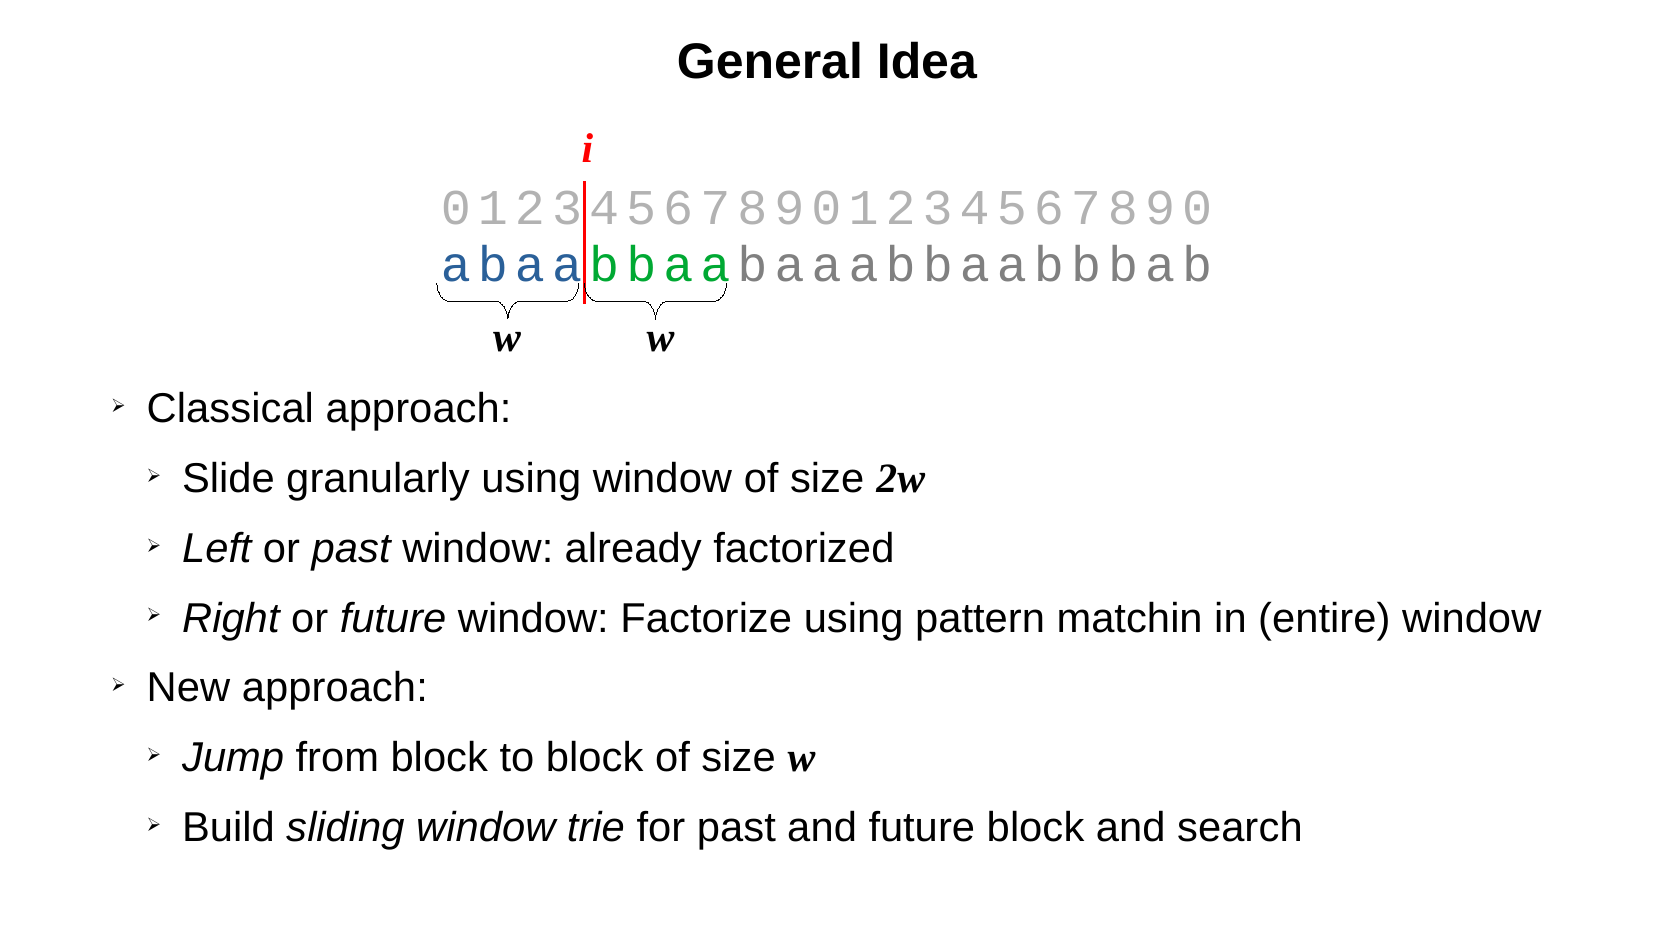

General Idea
i
012345678901234567890
abaabbaabaaabbaabbbab
w
w
Classical approach:
Slide granularly using window of size 2w
Left or past window: already factorized
Right or future window: Factorize using pattern matchin in (entire) window
New approach:
Jump from block to block of size w
Build sliding window trie for past and future block and search